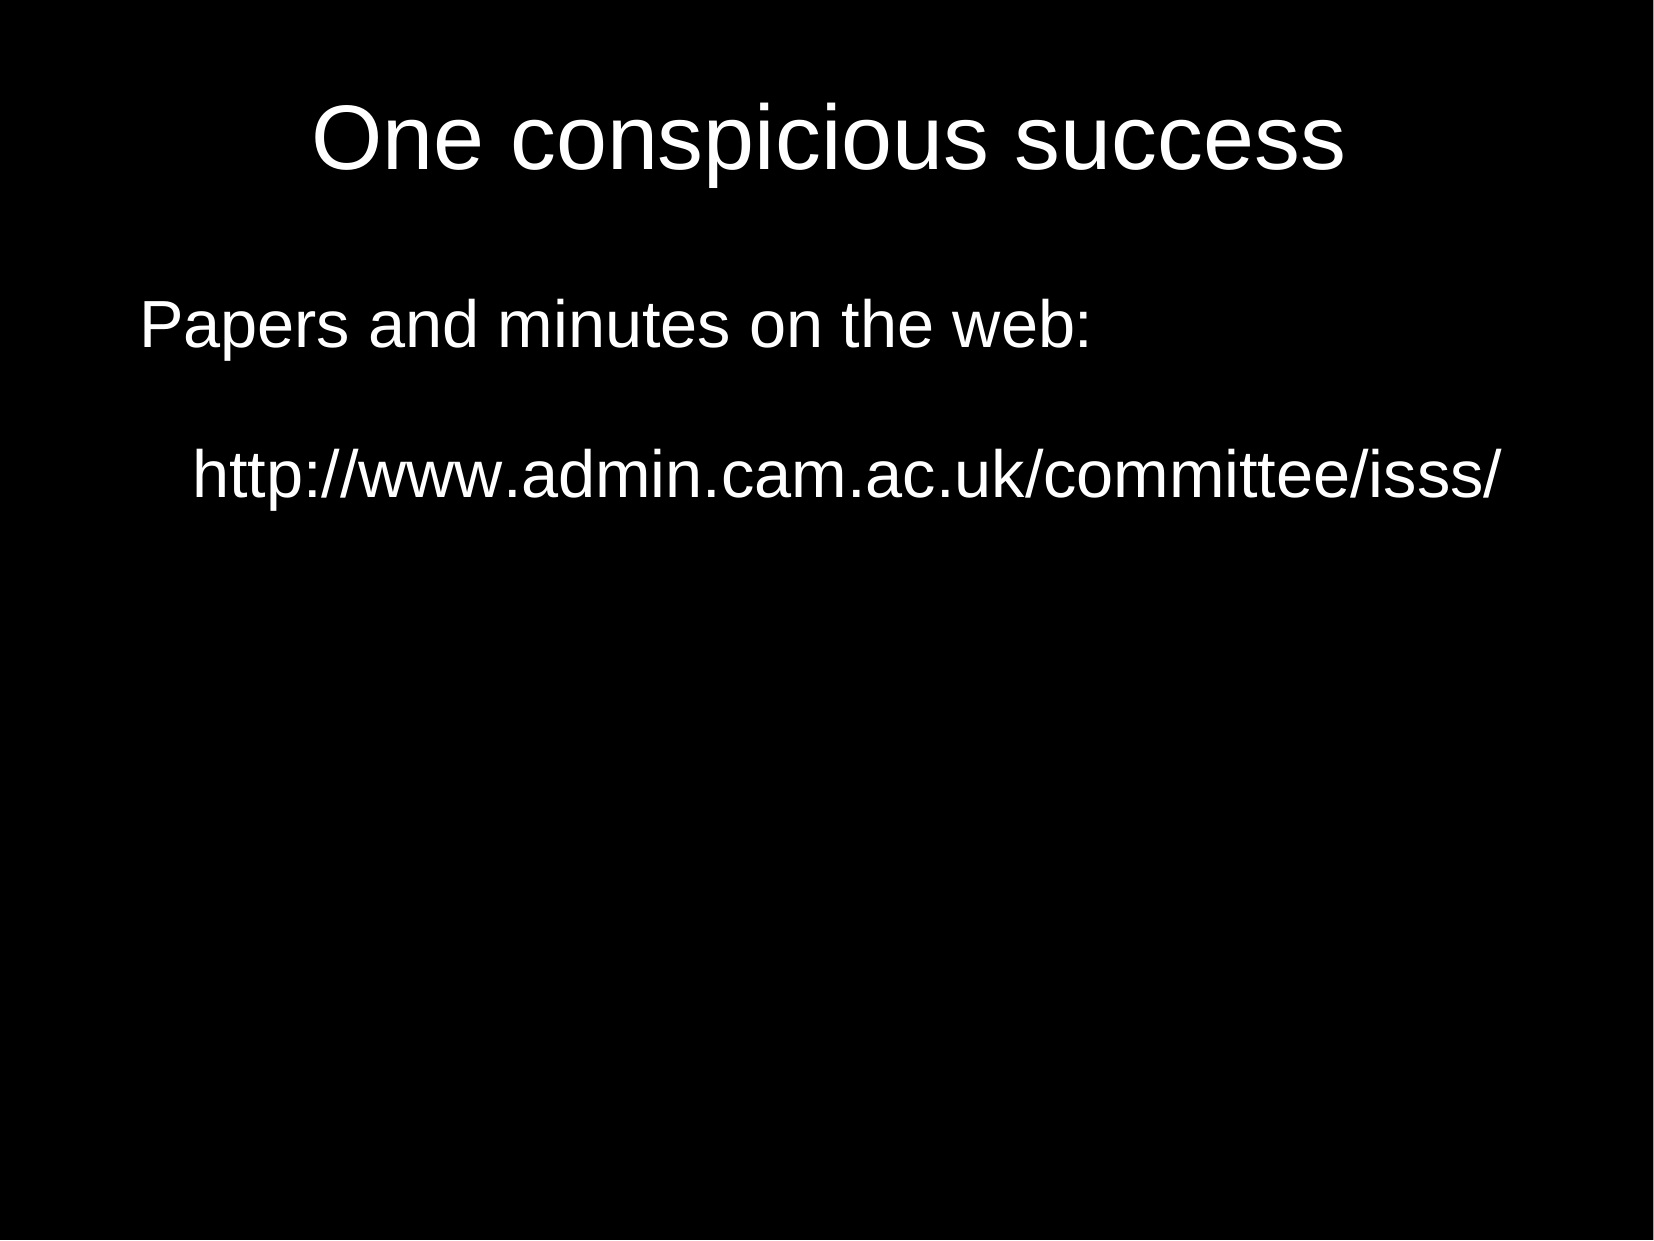

# One conspicious success
Papers and minutes on the web:
http://www.admin.cam.ac.uk/committee/isss/